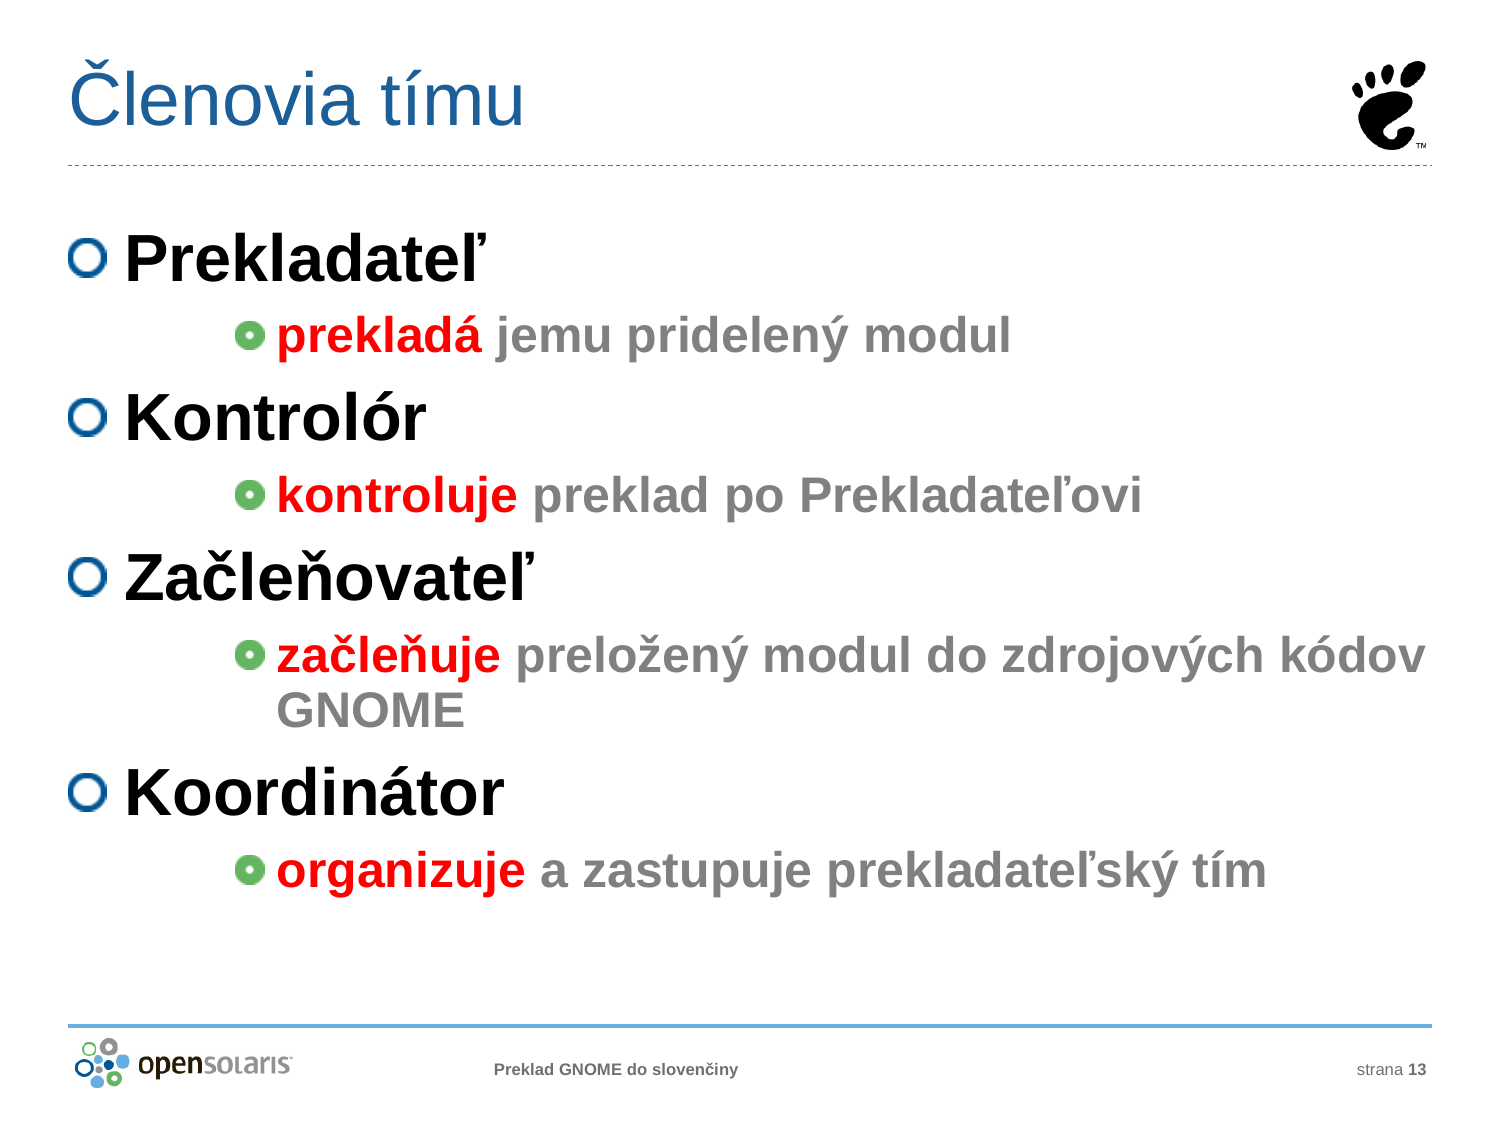

# Členovia tímu
Prekladateľ
prekladá jemu pridelený modul
Kontrolór
kontroluje preklad po Prekladateľovi
Začleňovateľ
začleňuje preložený modul do zdrojových kódov GNOME
Koordinátor
organizuje a zastupuje prekladateľský tím
13